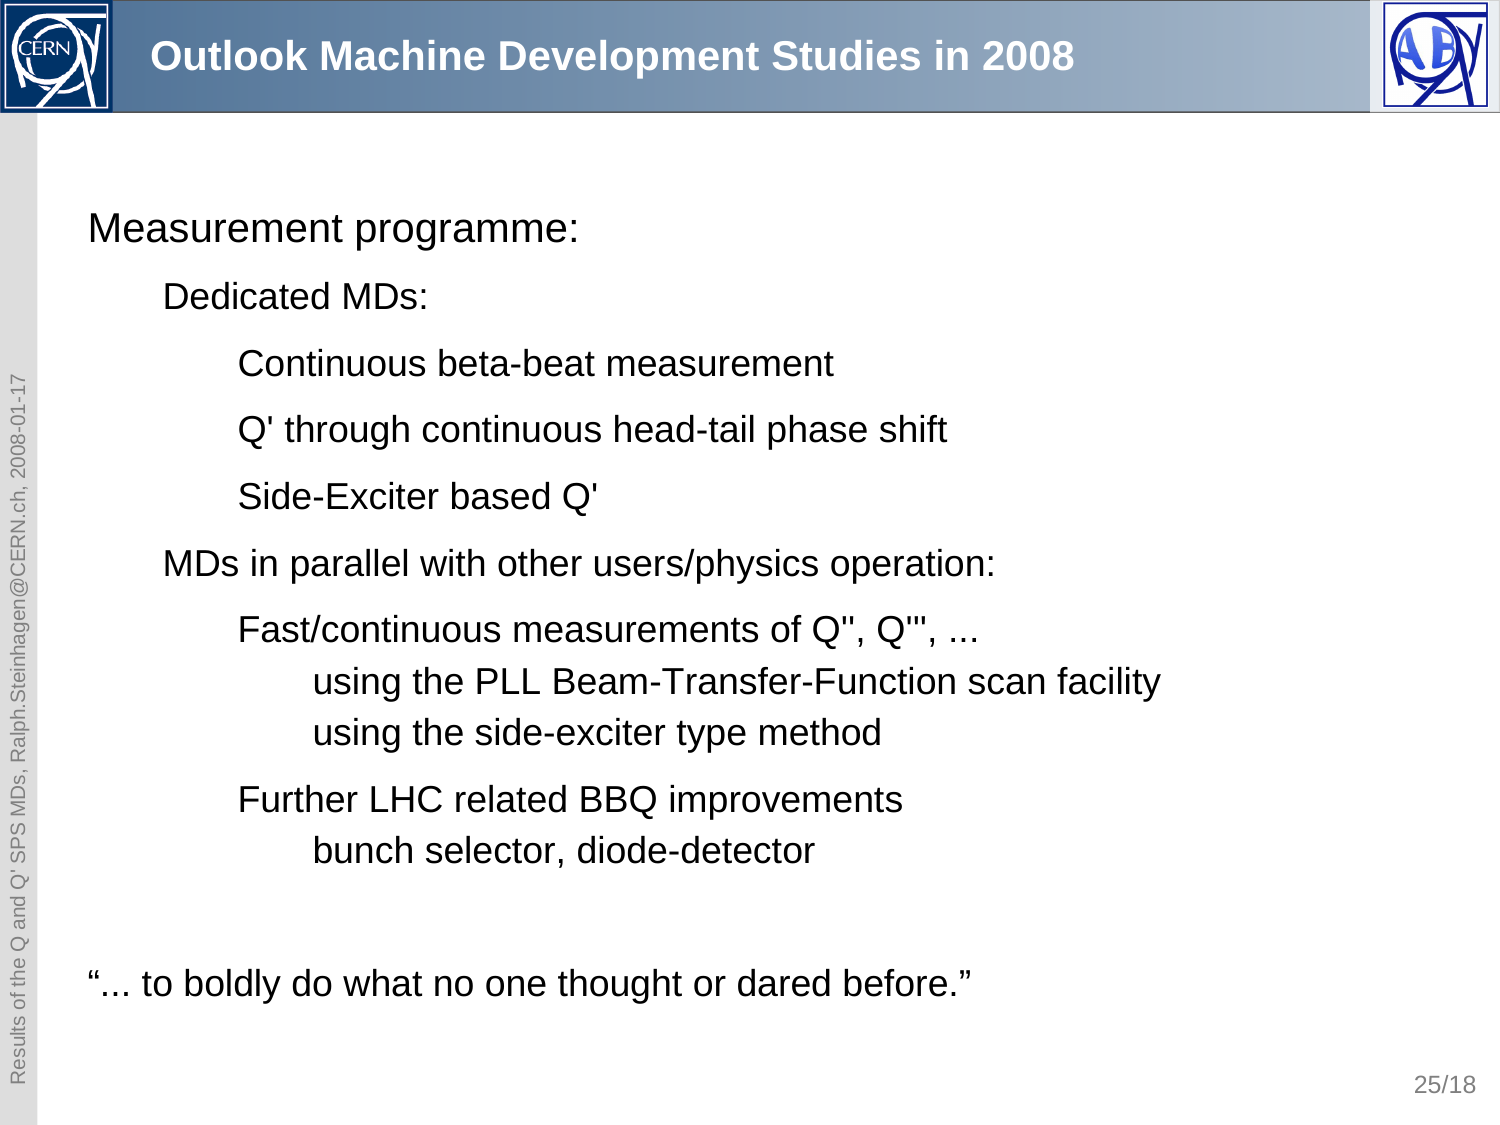

# Outlook Machine Development Studies in 2008
Measurement programme:
Dedicated MDs:
Continuous beta-beat measurement
Q' through continuous head-tail phase shift
Side-Exciter based Q'
MDs in parallel with other users/physics operation:
Fast/continuous measurements of Q'', Q''', ...
using the PLL Beam-Transfer-Function scan facility
using the side-exciter type method
Further LHC related BBQ improvements
bunch selector, diode-detector
“... to boldly do what no one thought or dared before.”